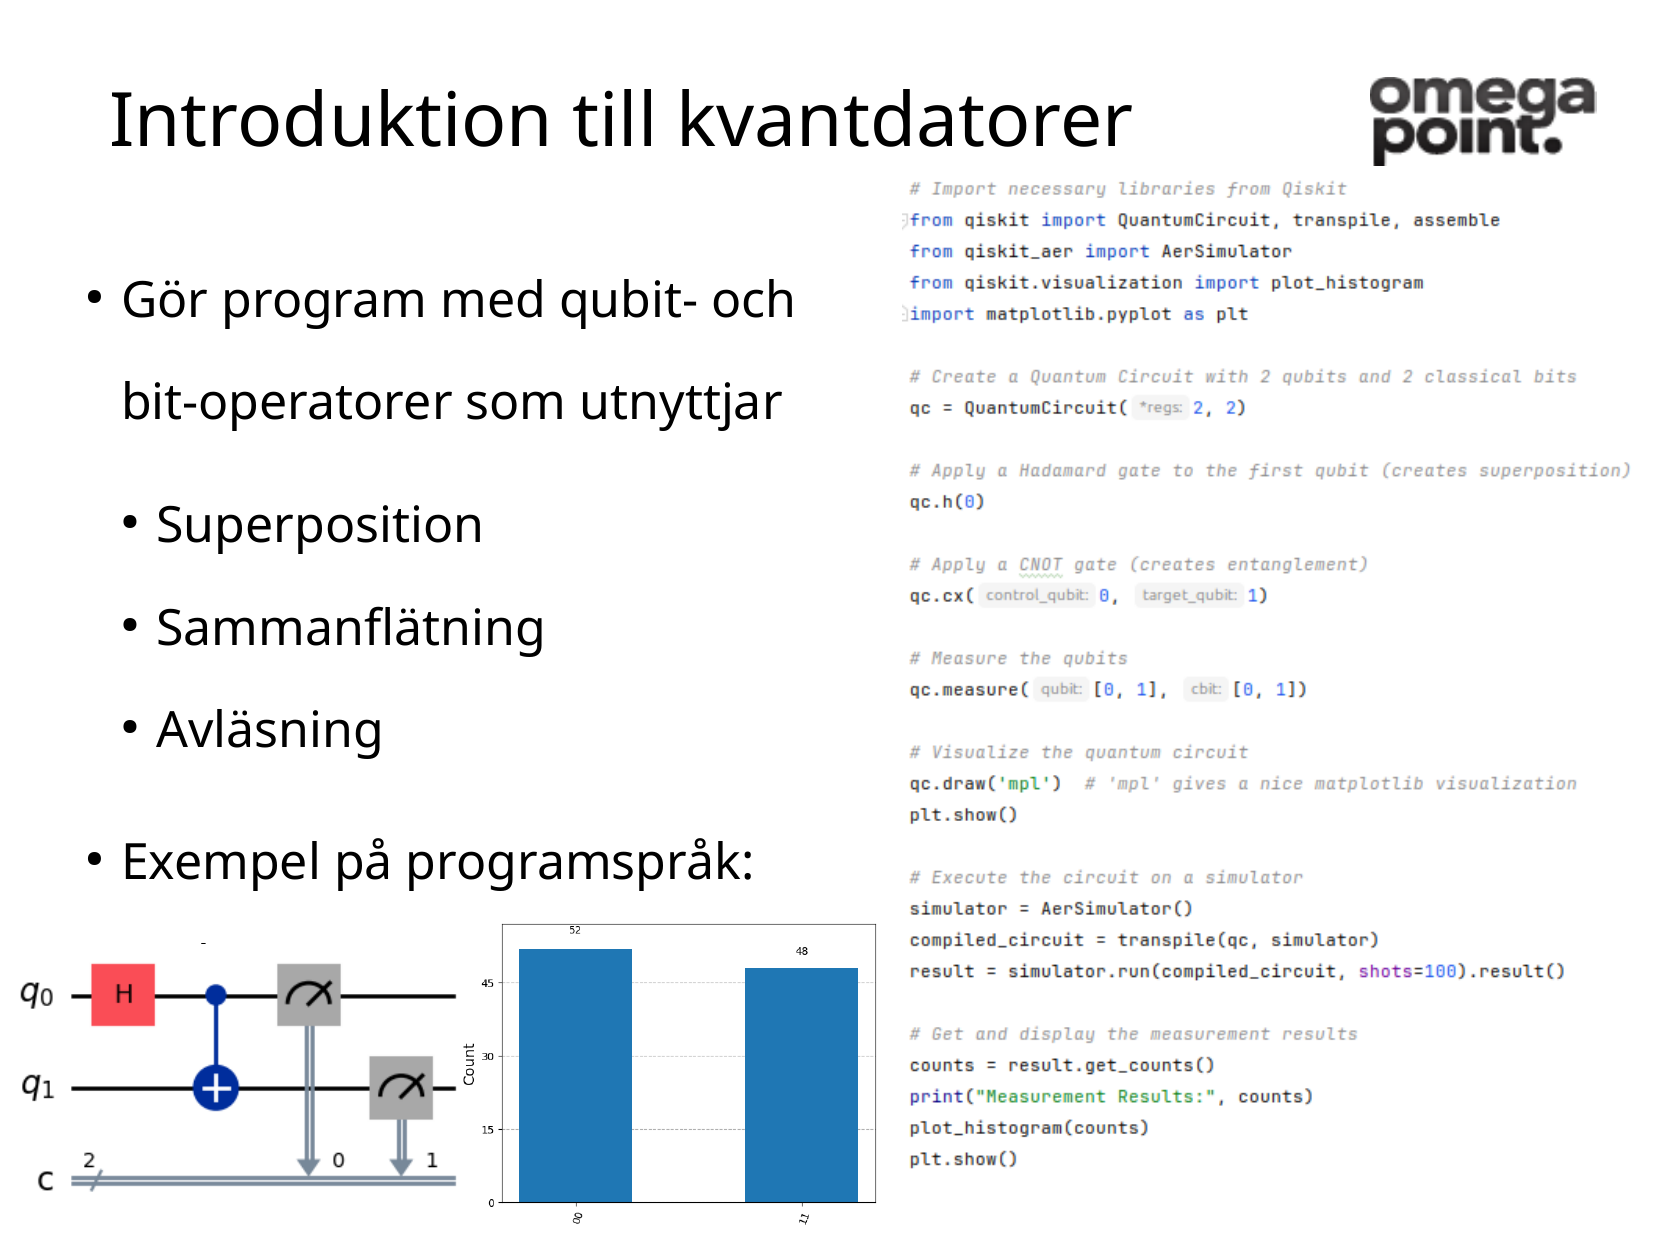

Introduktion till kvantdatorer
Gör program med qubit- och bit-operatorer som utnyttjar
Superposition
Sammanflätning
Avläsning
Exempel på programspråk: Qiskit, Cirq, och Q#